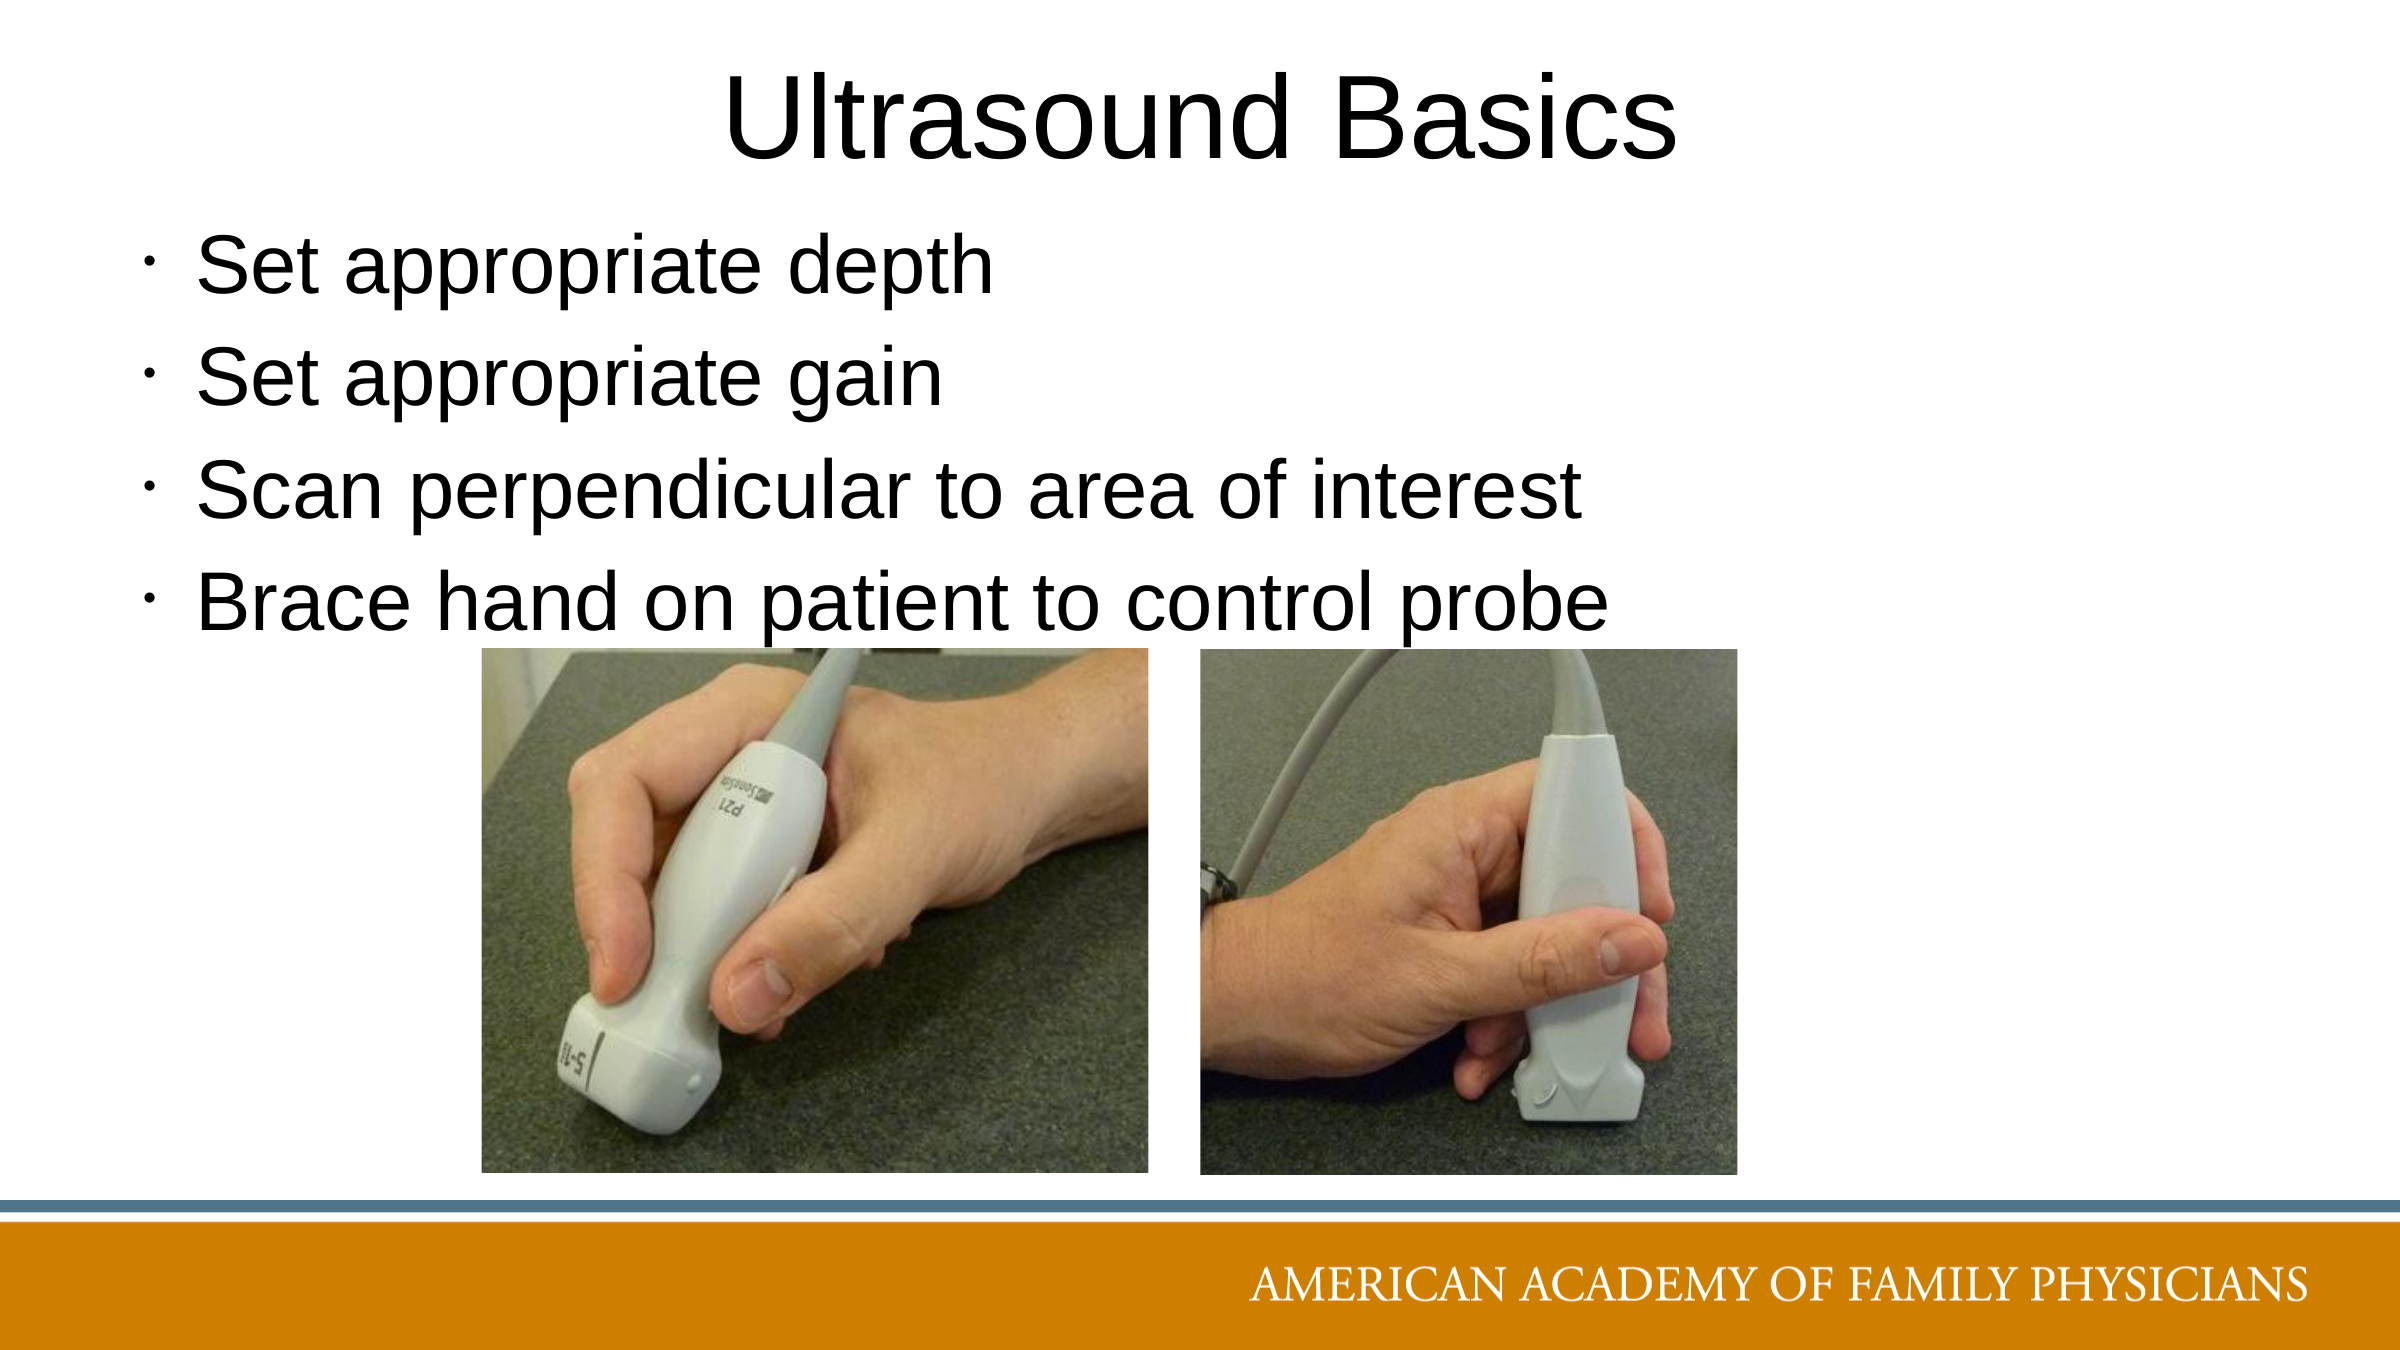

Ultrasound	Basics
Set appropriate depth
Set appropriate gain
Scan perpendicular to area of interest
Brace hand on patient to control probe